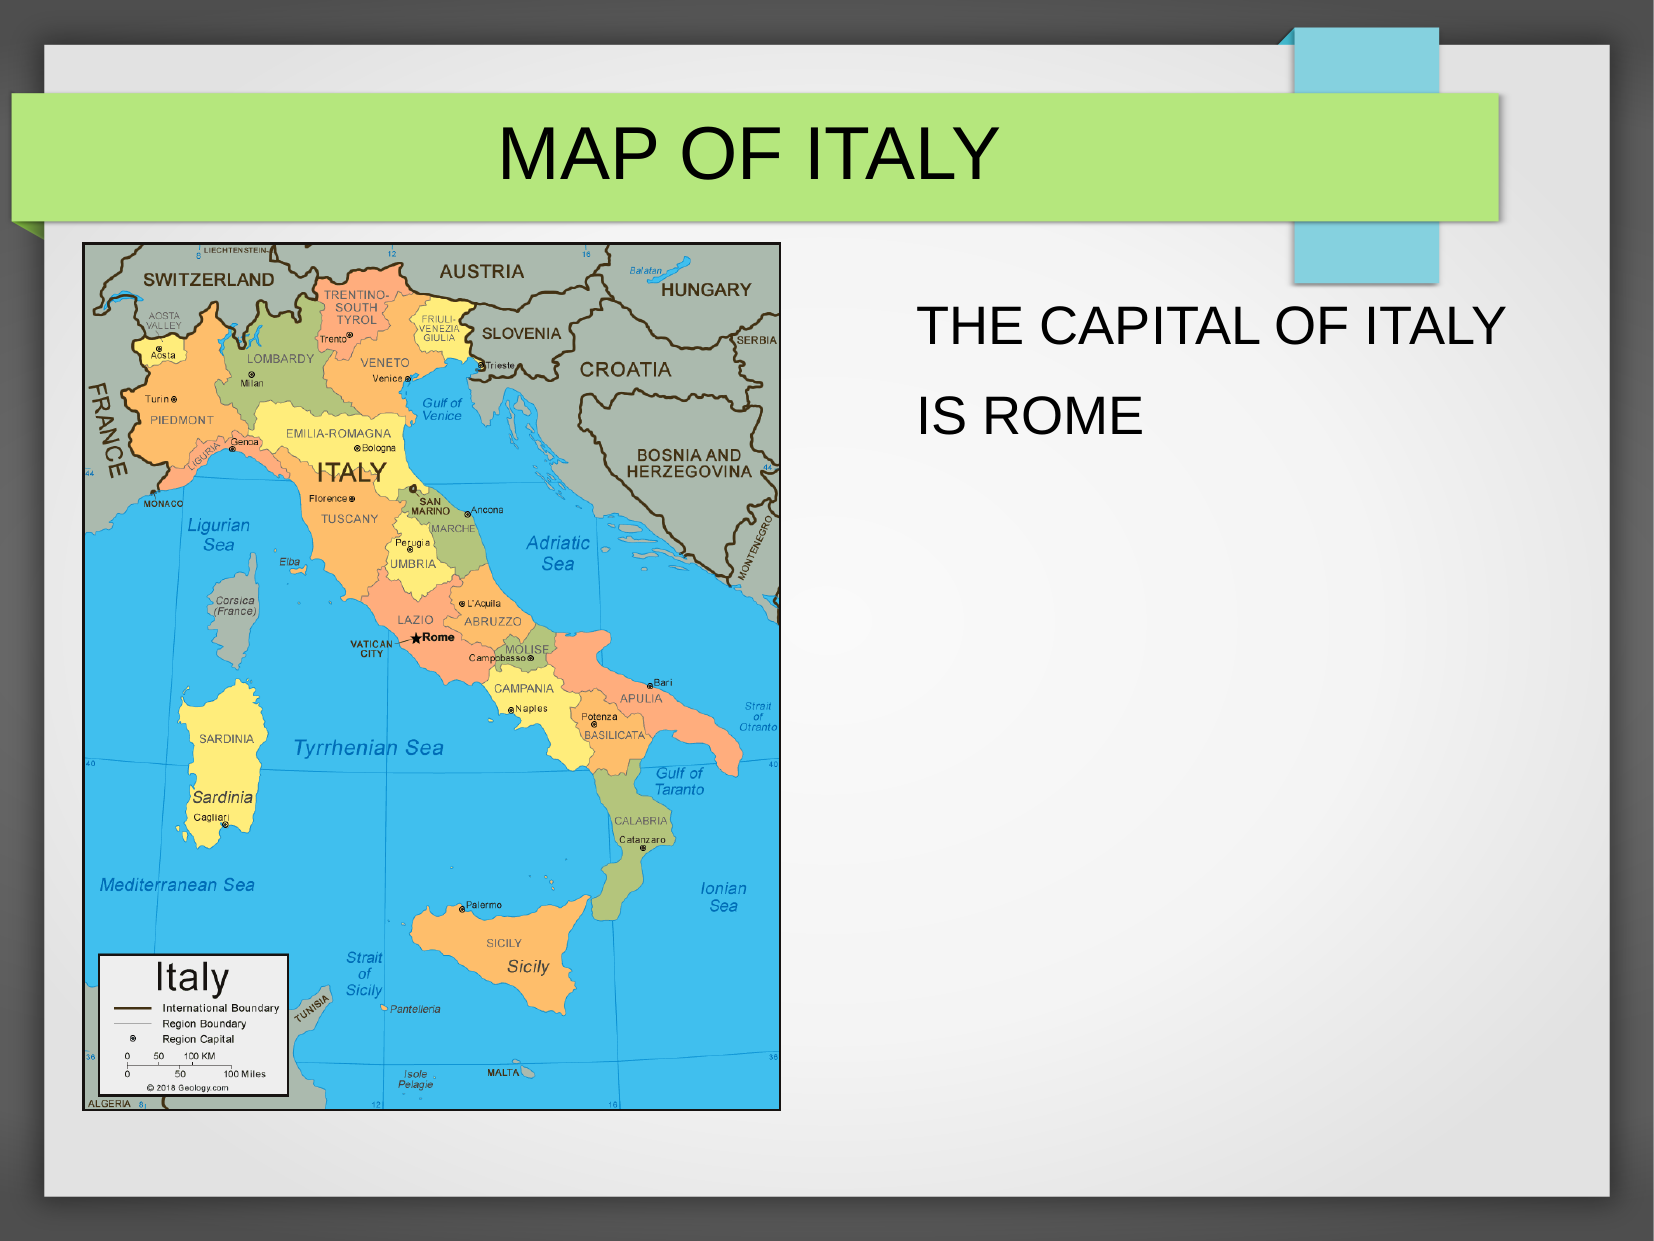

# MAP OF ITALY
THE CAPITAL OF ITALY
IS ROME